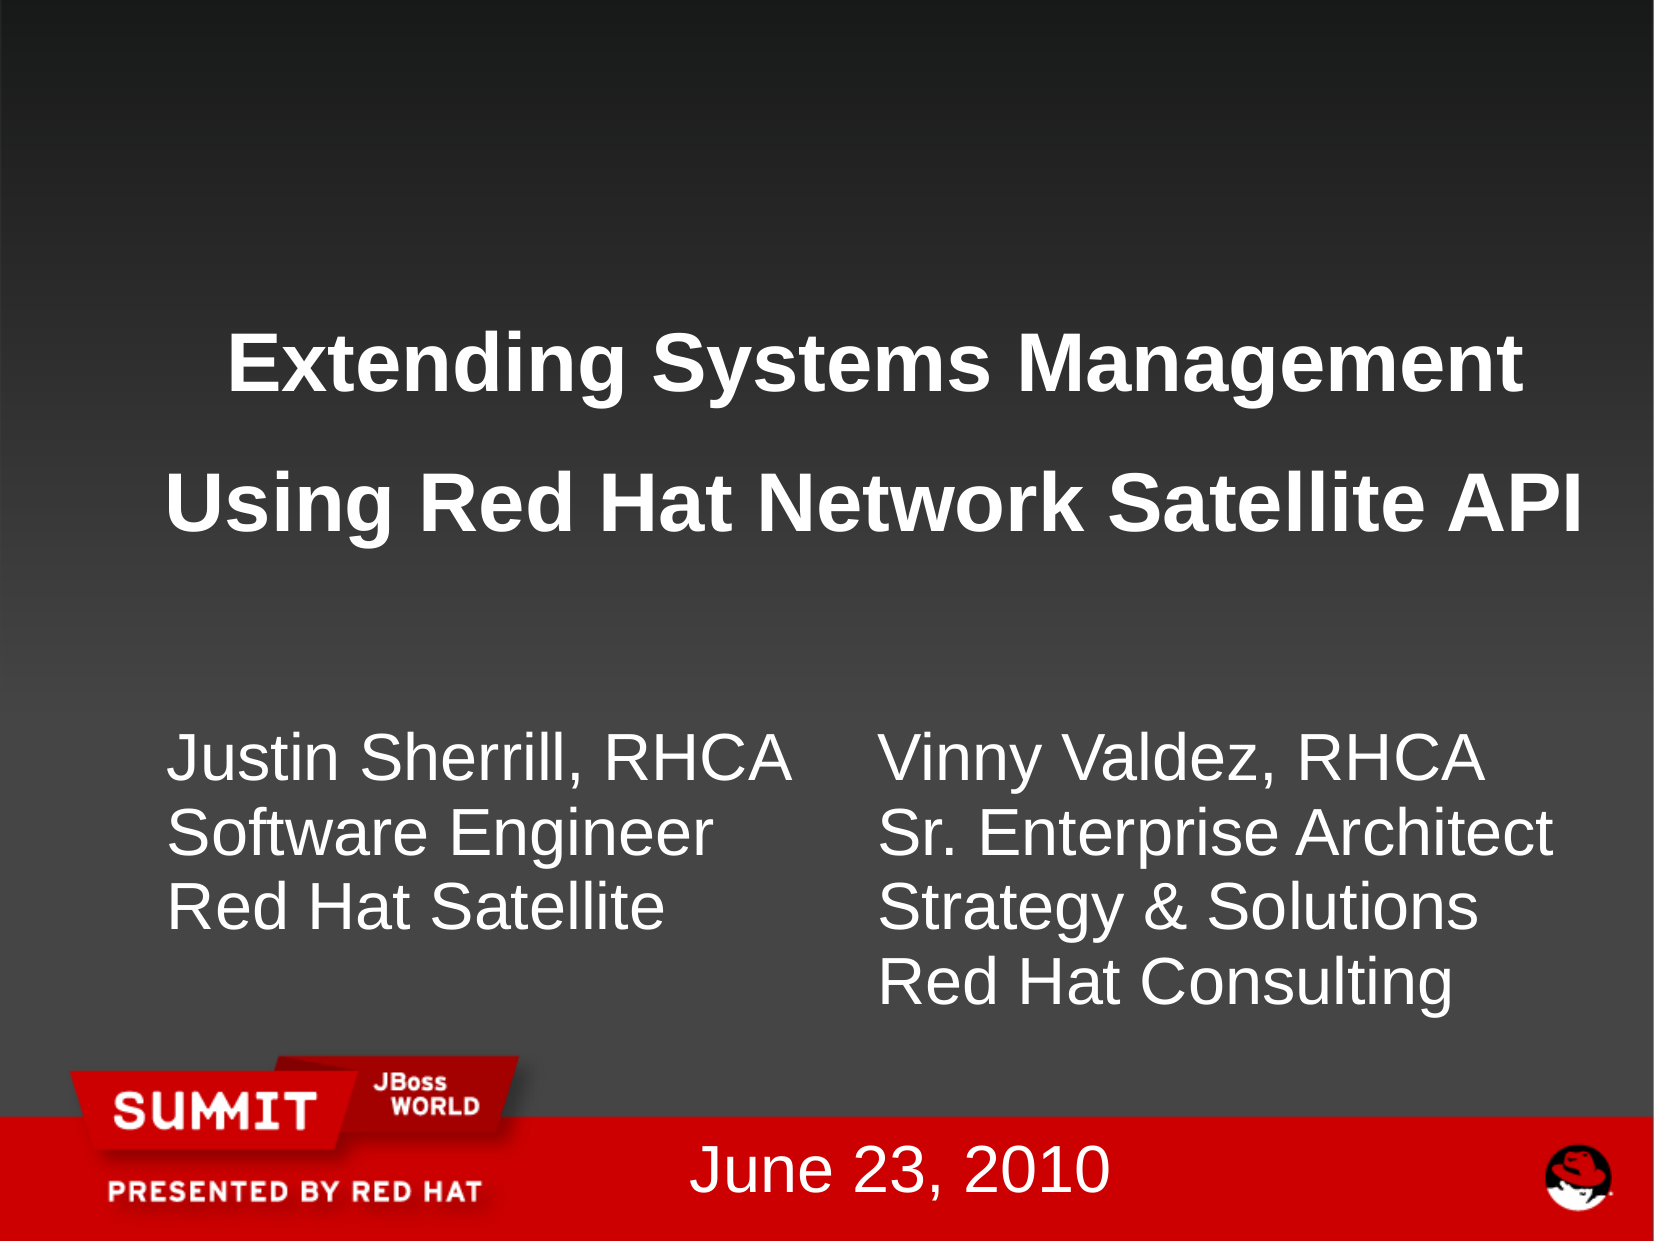

Extending Systems Management Using Red Hat Network Satellite API
Justin Sherrill, RHCA
Software Engineer
Red Hat Satellite
Vinny Valdez, RHCA
Sr. Enterprise Architect
Strategy & Solutions
Red Hat Consulting
June 23, 2010